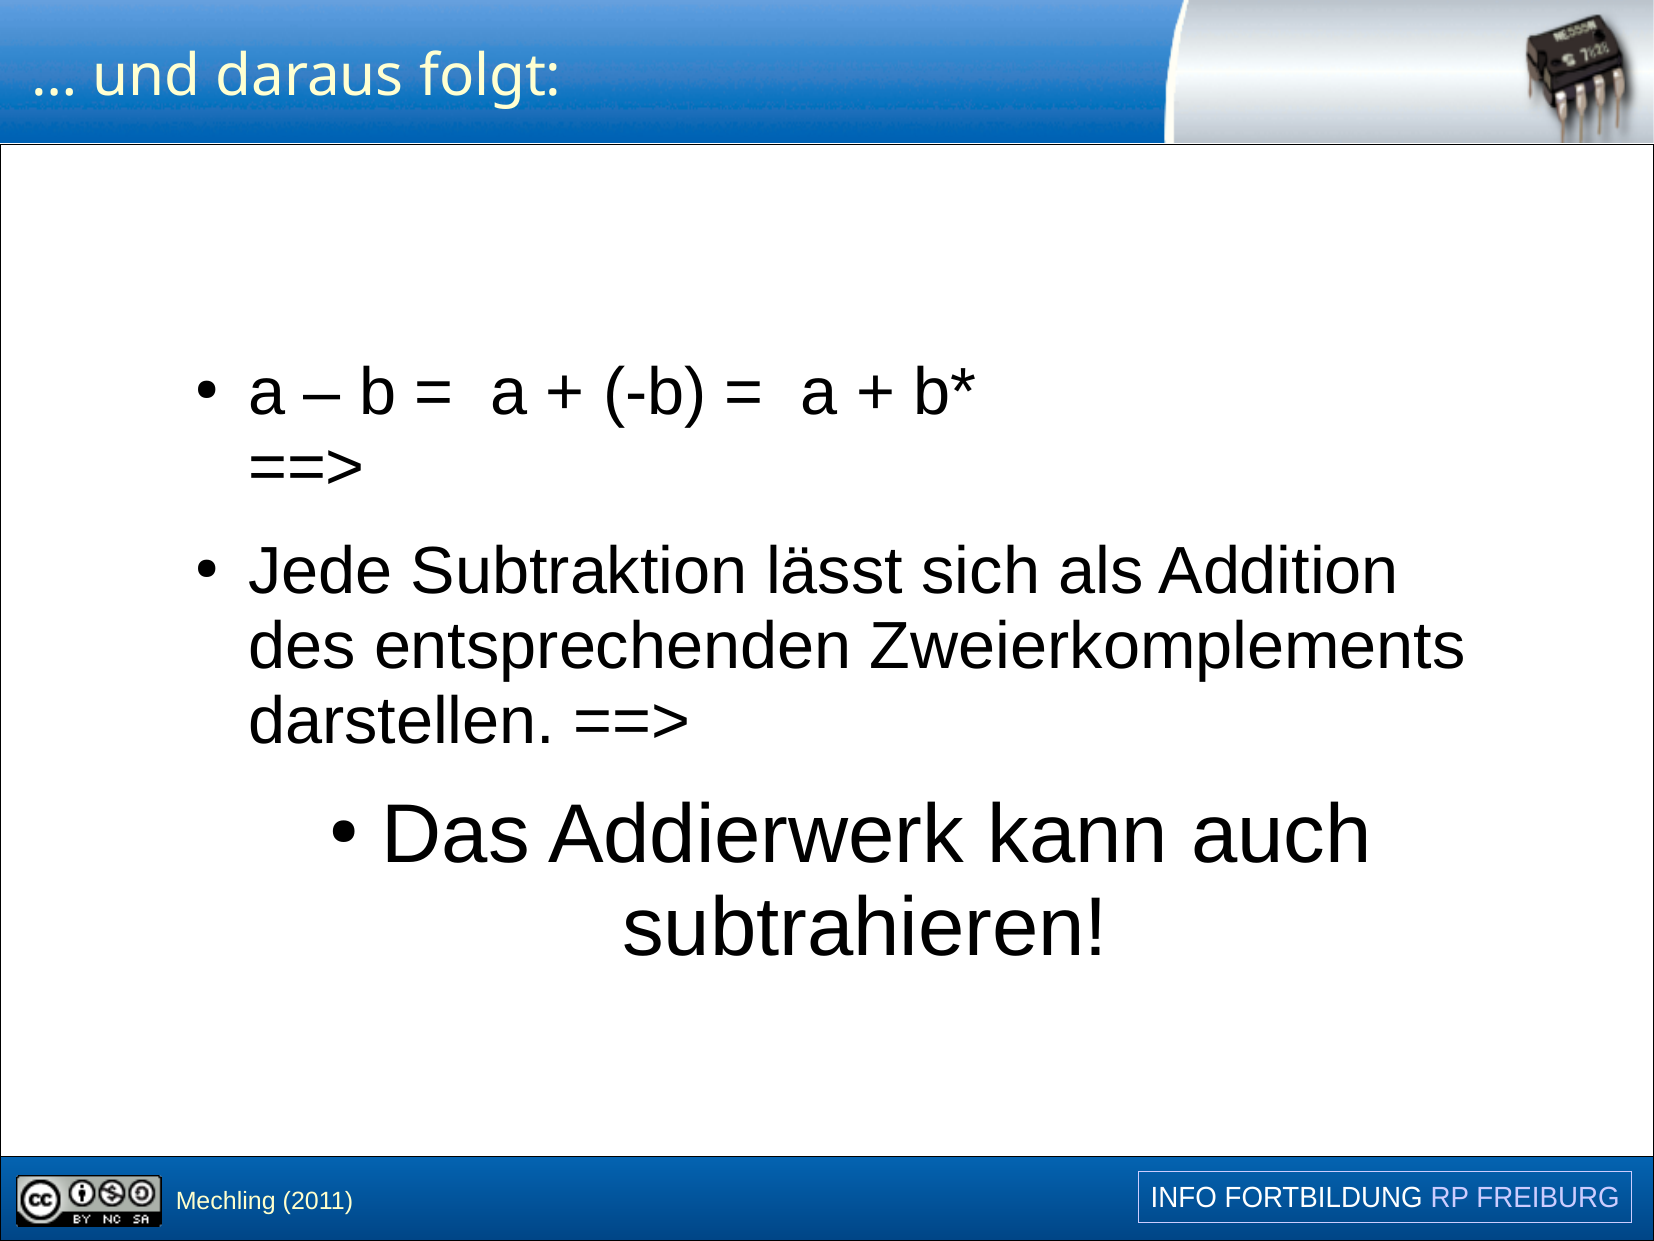

# … und daraus folgt:
a – b = a + (-b) = a + b*
==>
Jede Subtraktion lässt sich als Addition des entsprechenden Zweierkomplements darstellen. ==>
Das Addierwerk kann auch subtrahieren!